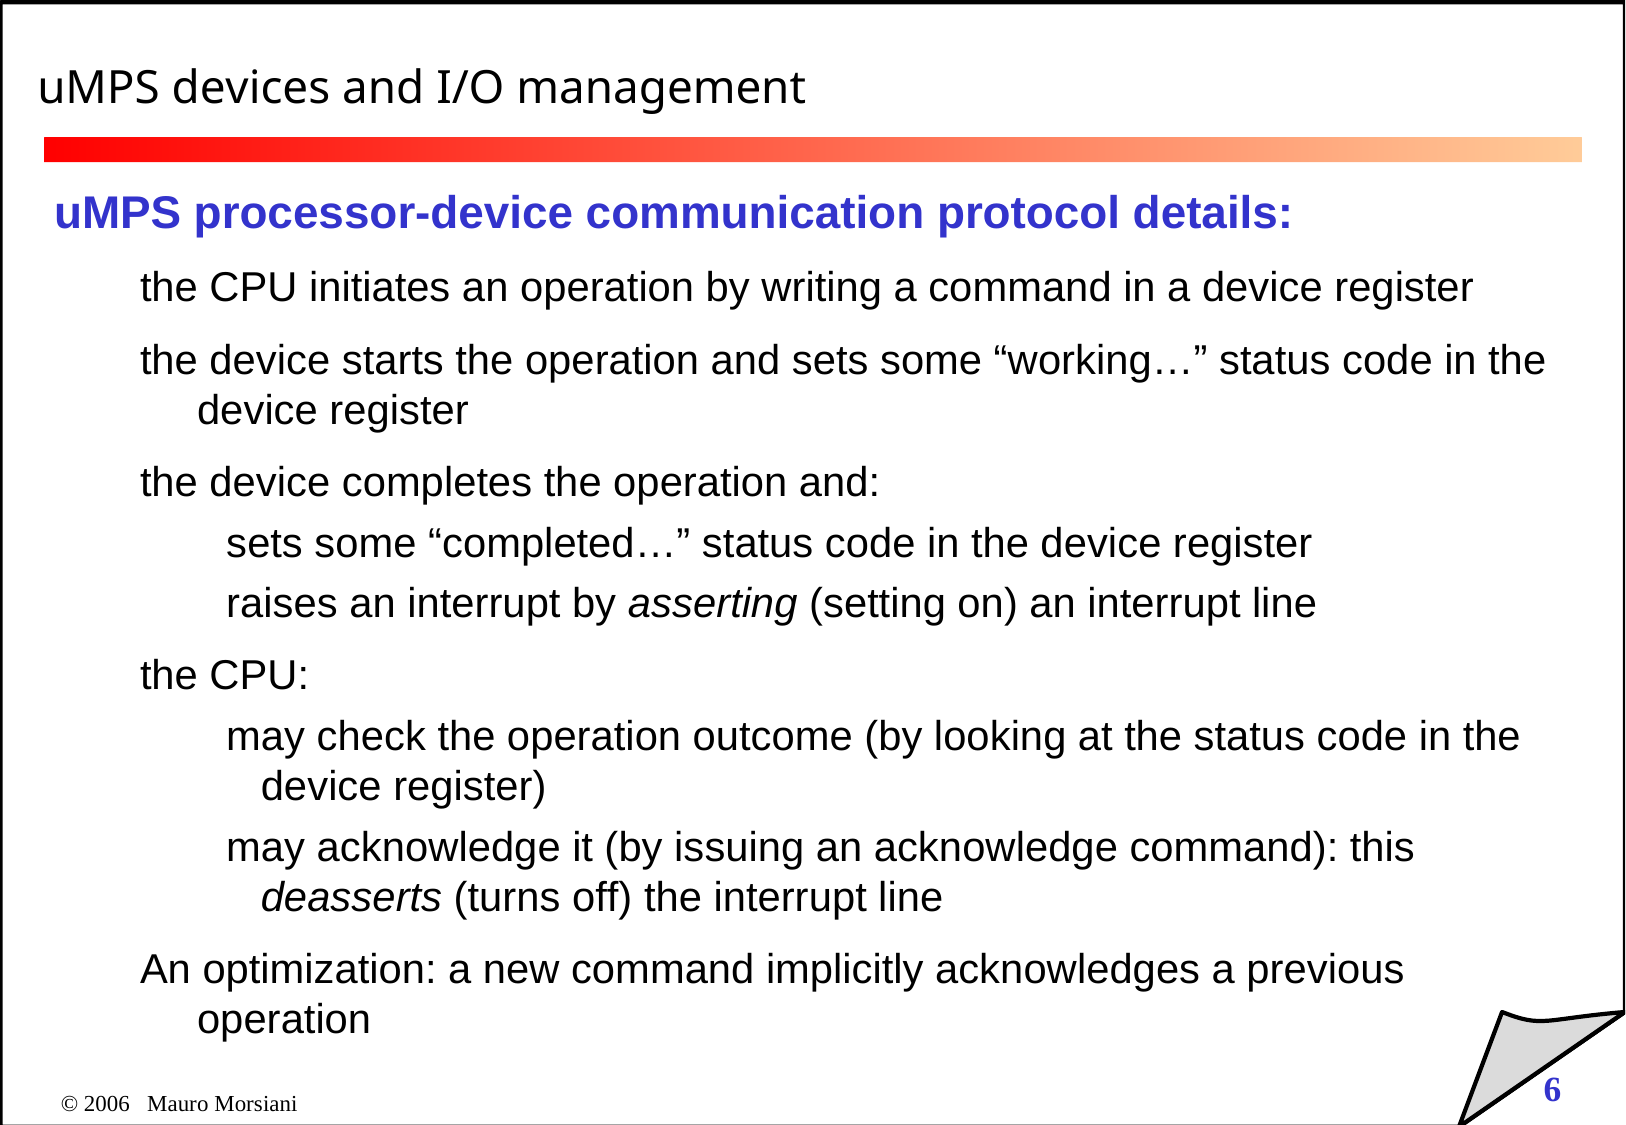

# uMPS devices and I/O management
uMPS processor-device communication protocol details:
the CPU initiates an operation by writing a command in a device register
the device starts the operation and sets some “working…” status code in the device register
the device completes the operation and:
sets some “completed…” status code in the device register
raises an interrupt by asserting (setting on) an interrupt line
the CPU:
may check the operation outcome (by looking at the status code in the device register)
may acknowledge it (by issuing an acknowledge command): this deasserts (turns off) the interrupt line
An optimization: a new command implicitly acknowledges a previous operation